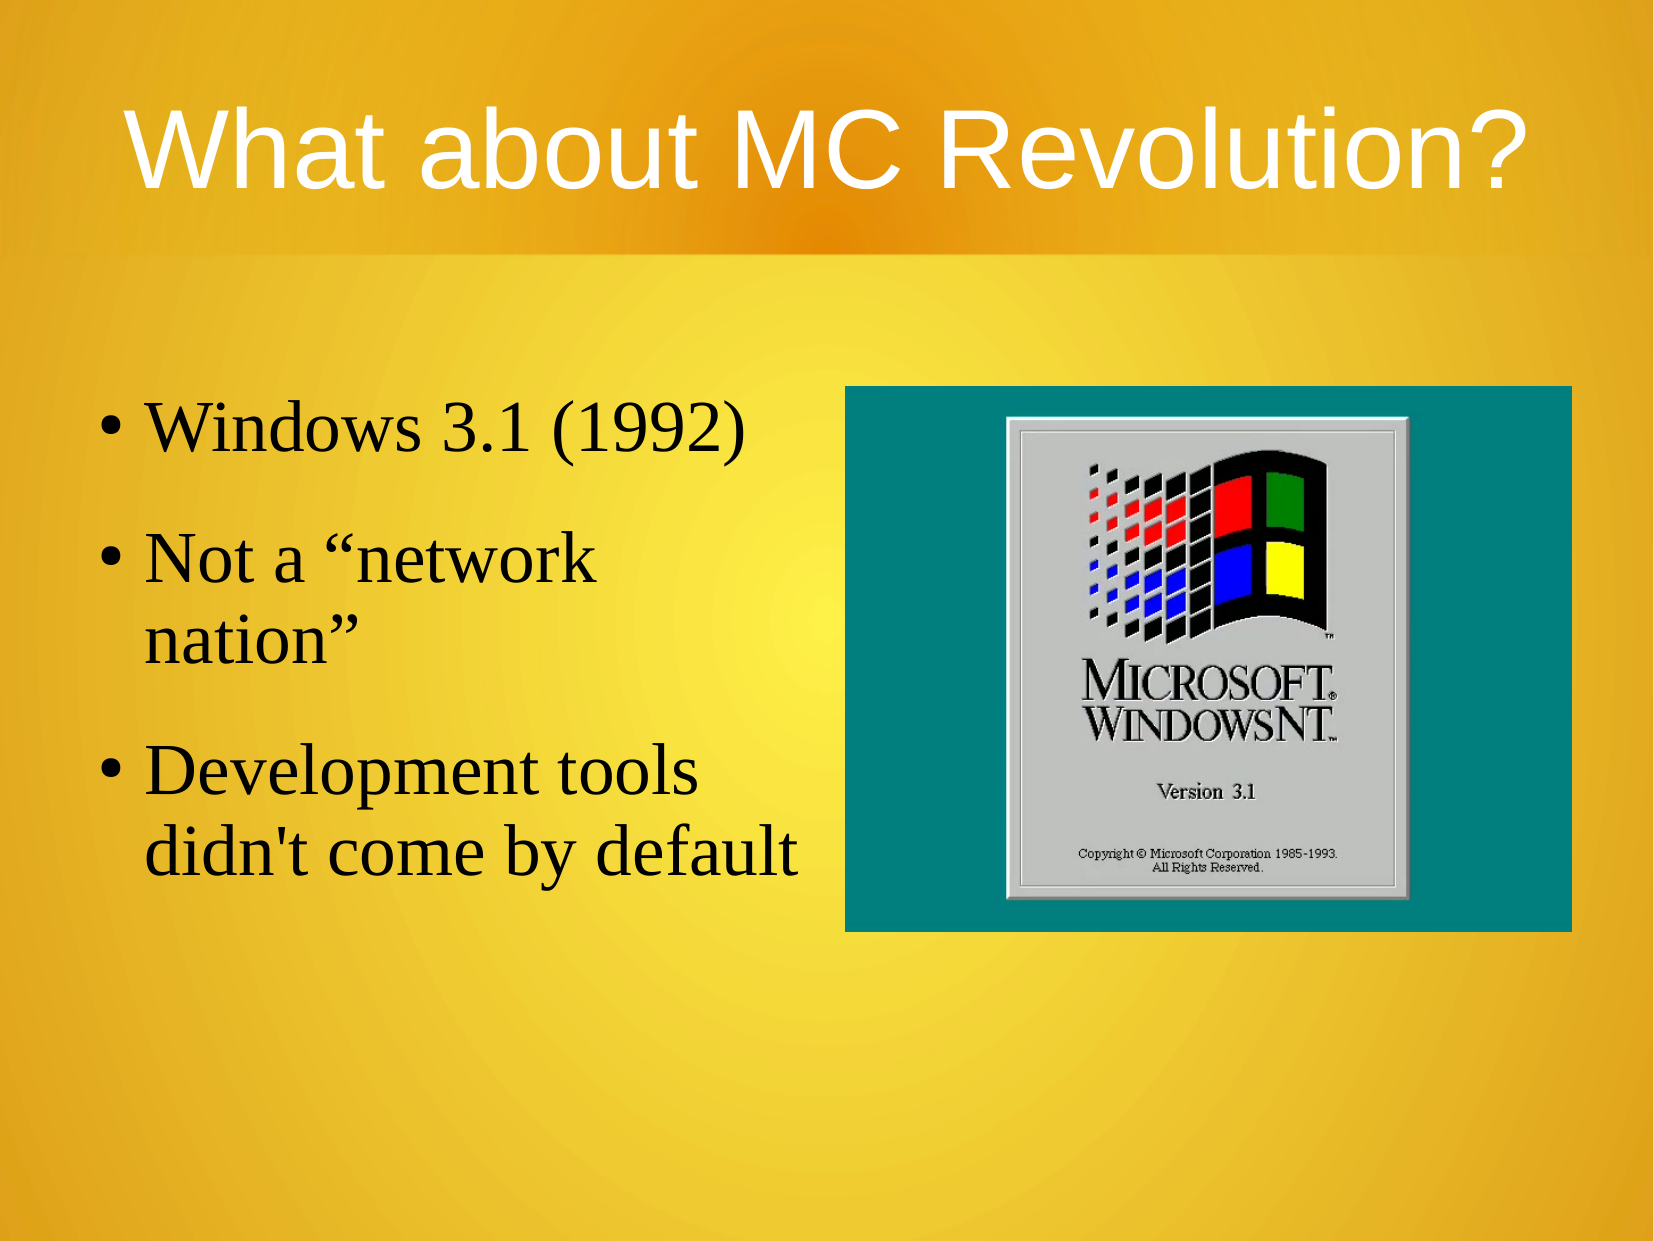

# What about MC Revolution?
Windows 3.1 (1992)
Not a “network nation”
Development tools didn't come by default